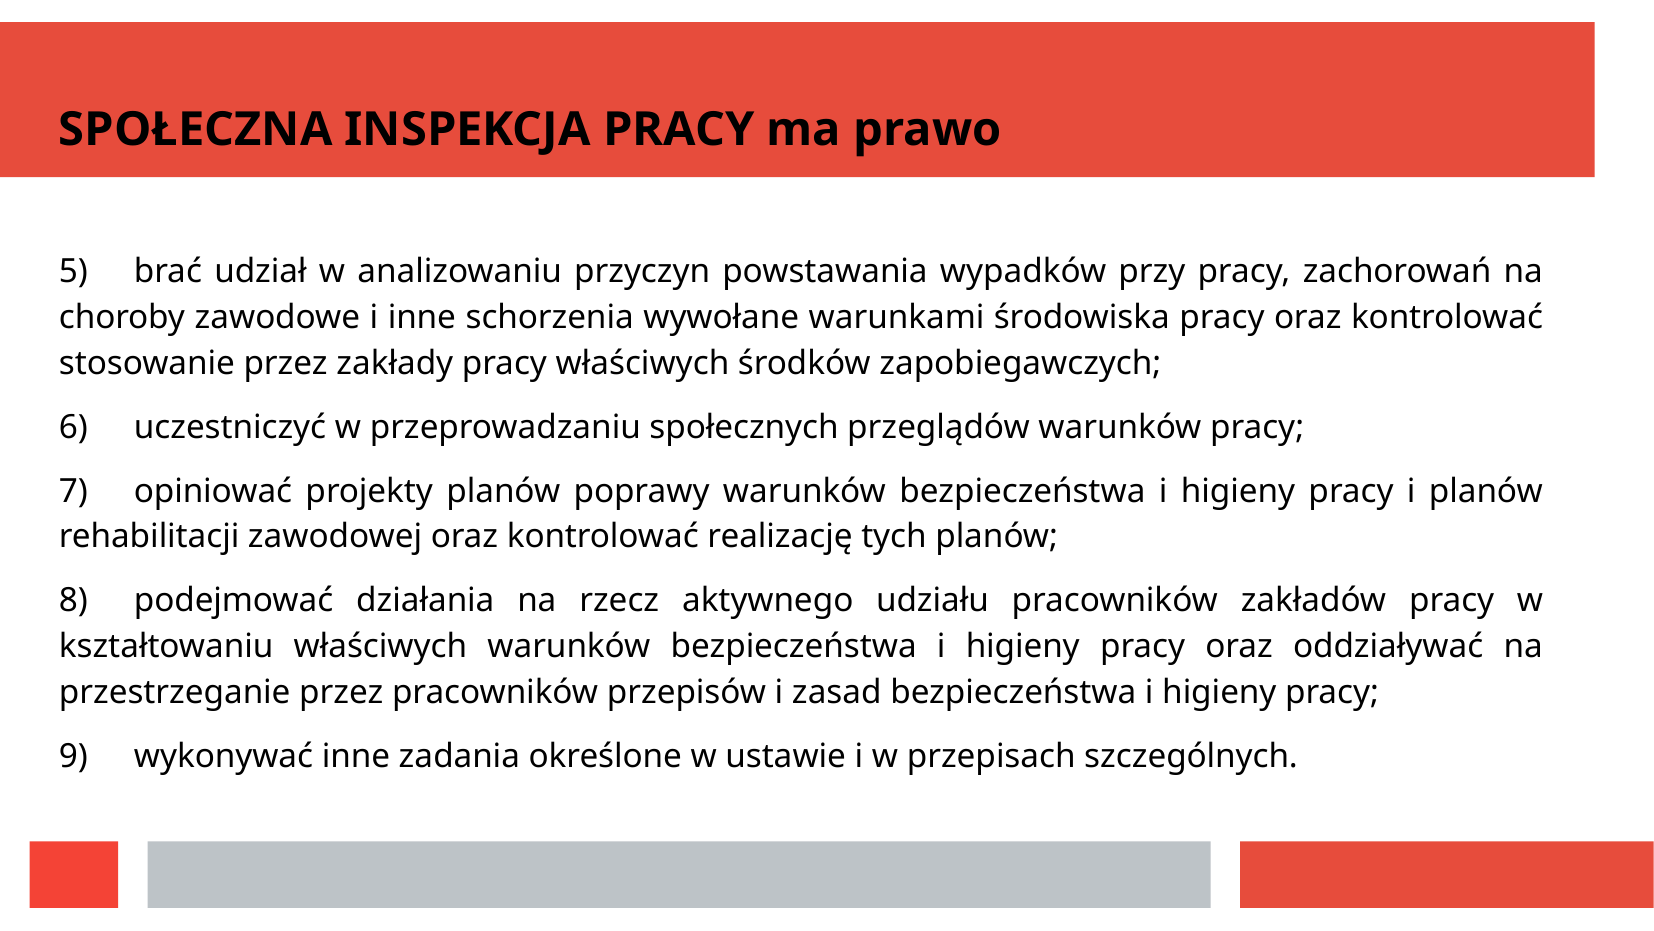

# SPOŁECZNA INSPEKCJA PRACY ma prawo
5)	brać udział w analizowaniu przyczyn powstawania wypadków przy pracy, zachorowań na choroby zawodowe i inne schorzenia wywołane warunkami środowiska pracy oraz kontrolować stosowanie przez zakłady pracy właściwych środków zapobiegawczych;
6)	uczestniczyć w przeprowadzaniu społecznych przeglądów warunków pracy;
7)	opiniować projekty planów poprawy warunków bezpieczeństwa i higieny pracy i planów rehabilitacji zawodowej oraz kontrolować realizację tych planów;
8)	podejmować działania na rzecz aktywnego udziału pracowników zakładów pracy w kształtowaniu właściwych warunków bezpieczeństwa i higieny pracy oraz oddziaływać na przestrzeganie przez pracowników przepisów i zasad bezpieczeństwa i higieny pracy;
9)	wykonywać inne zadania określone w ustawie i w przepisach szczególnych.